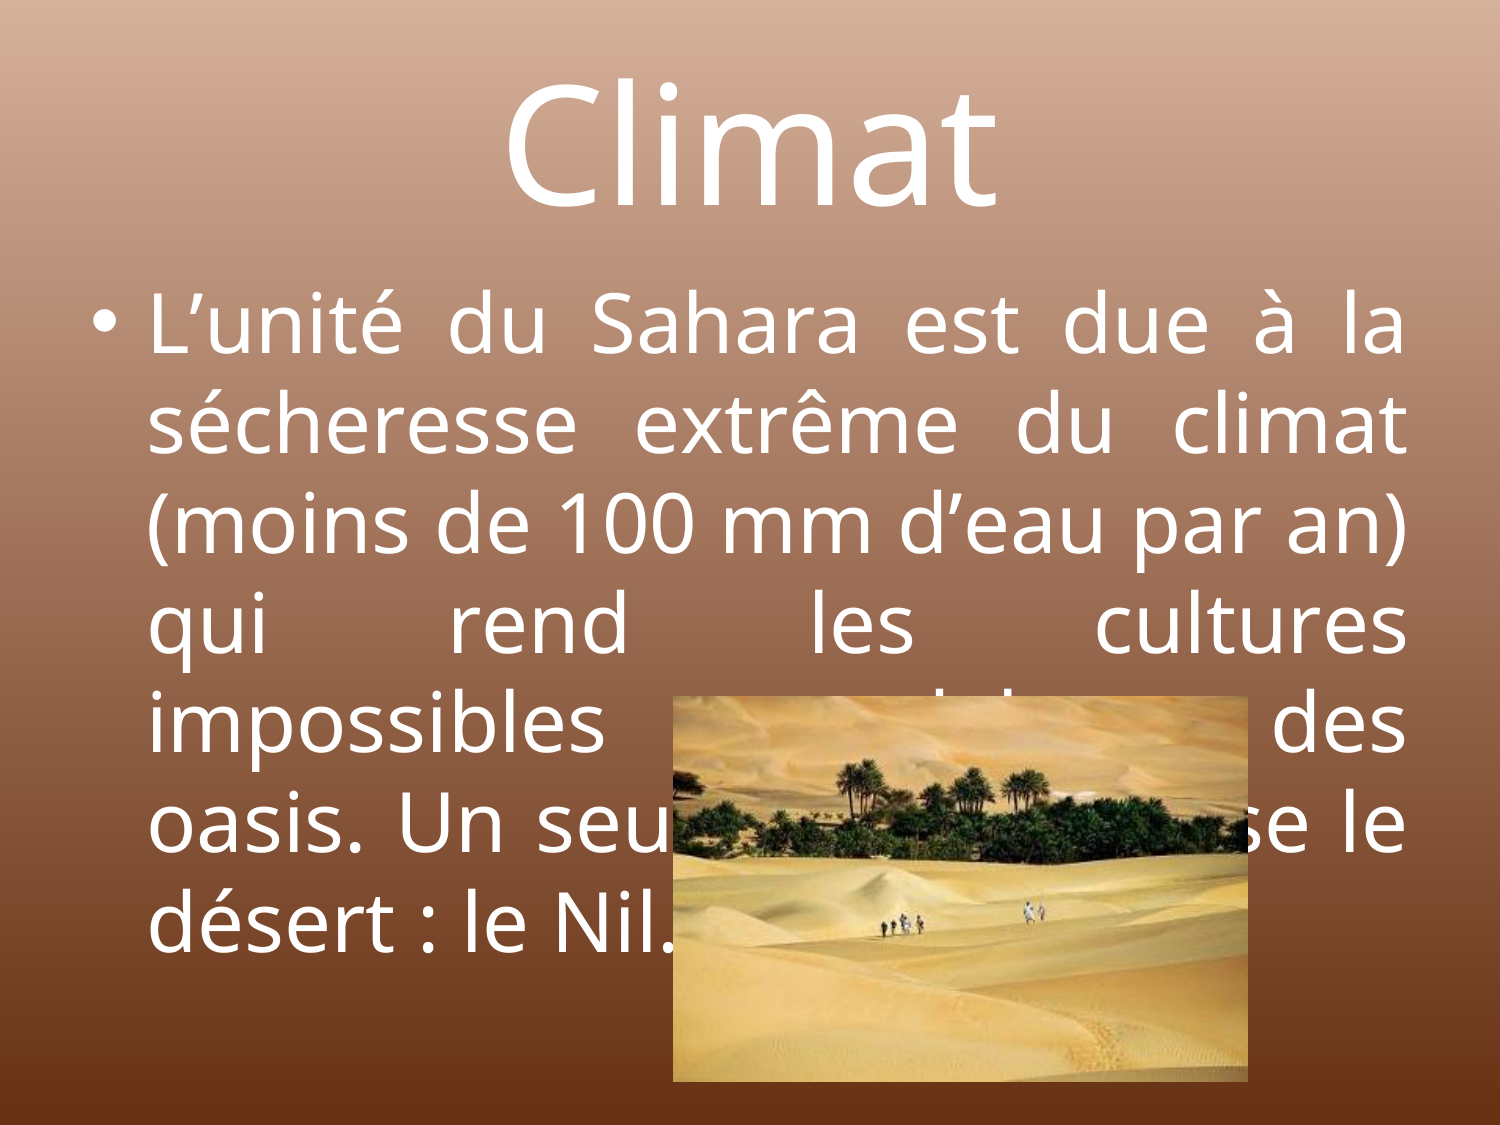

# Climat
L’unité du Sahara est due à la sécheresse extrême du climat (moins de 100 mm d’eau par an) qui rend les cultures impossibles en dehors des oasis. Un seul fleuve traverse le désert : le Nil.